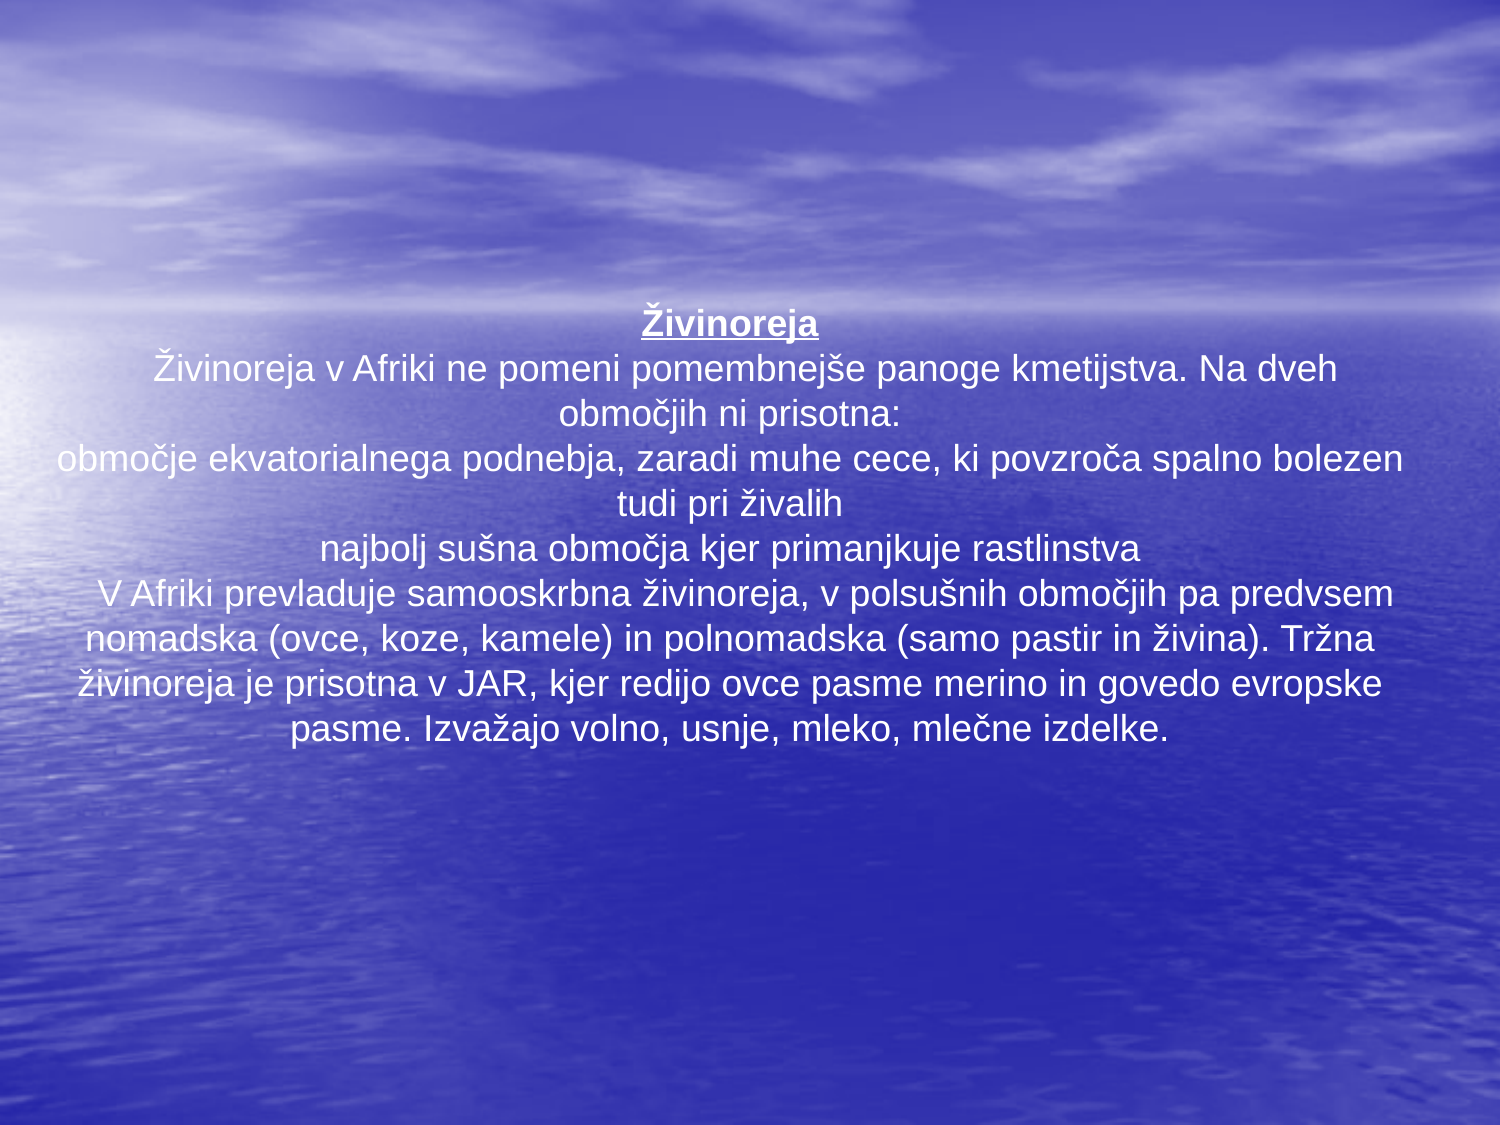

Živinoreja
 Živinoreja v Afriki ne pomeni pomembnejše panoge kmetijstva. Na dveh območjih ni prisotna:
območje ekvatorialnega podnebja, zaradi muhe cece, ki povzroča spalno bolezen tudi pri živalih
najbolj sušna območja kjer primanjkuje rastlinstva
 V Afriki prevladuje samooskrbna živinoreja, v polsušnih območjih pa predvsem nomadska (ovce, koze, kamele) in polnomadska (samo pastir in živina). Tržna živinoreja je prisotna v JAR, kjer redijo ovce pasme merino in govedo evropske pasme. Izvažajo volno, usnje, mleko, mlečne izdelke.